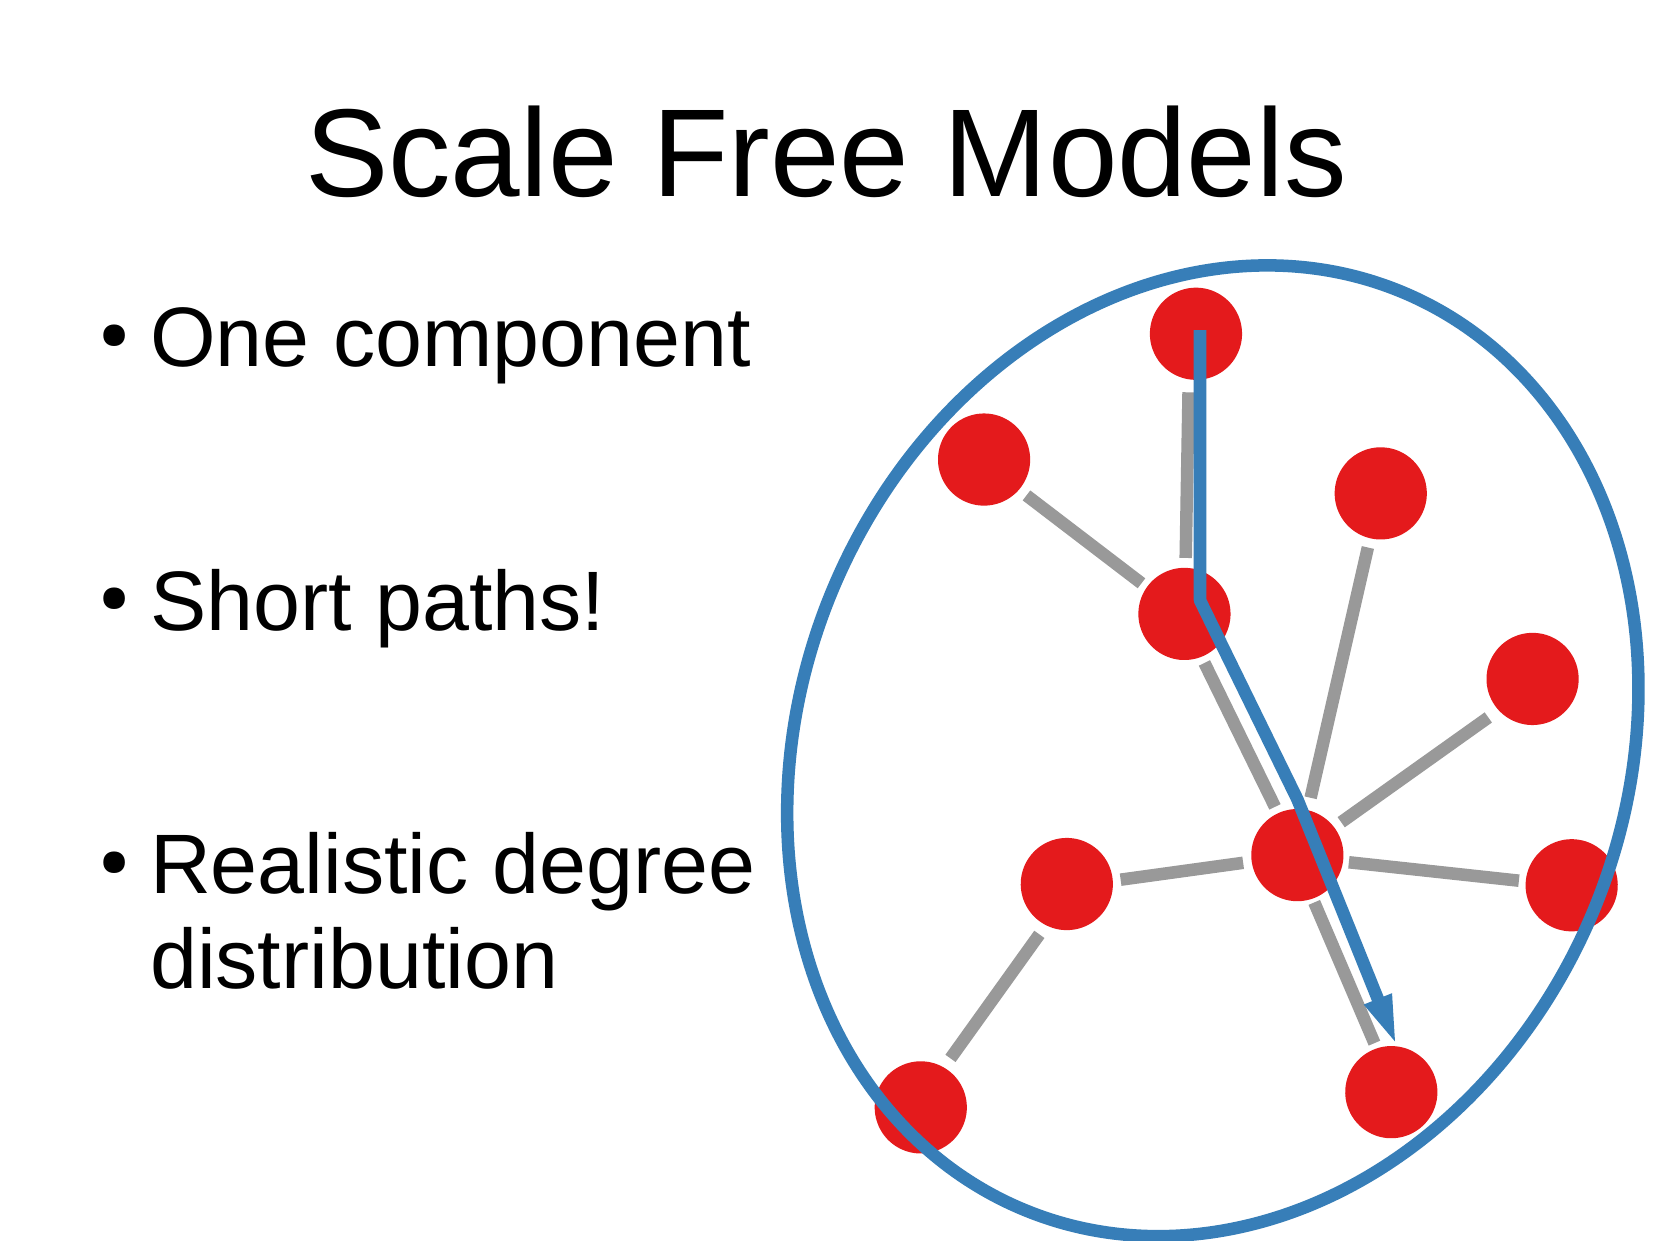

# Scale Free Models
One component
Short paths!
Realistic degree distribution